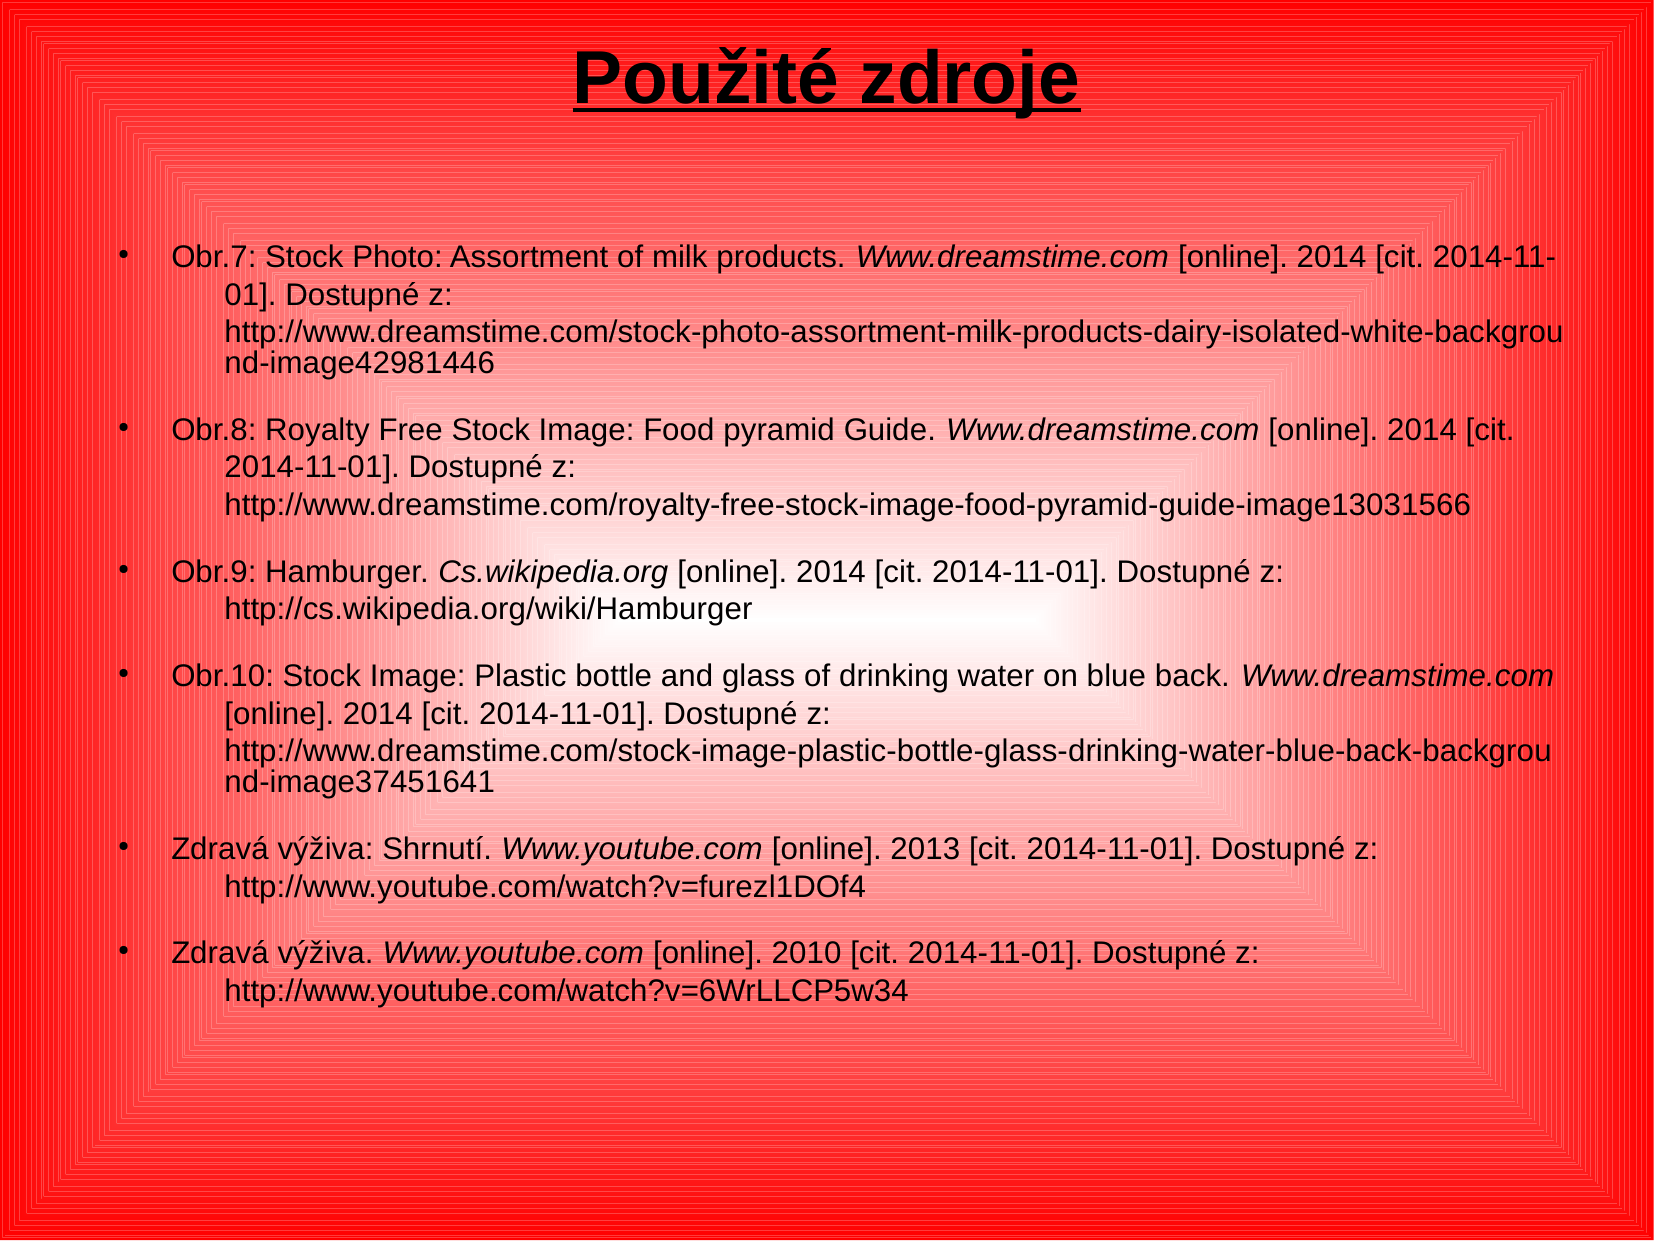

# Použité zdroje
Obr.7: Stock Photo: Assortment of milk products. Www.dreamstime.com [online]. 2014 [cit. 2014-11-01]. Dostupné z: http://www.dreamstime.com/stock-photo-assortment-milk-products-dairy-isolated-white-background-image42981446
Obr.8: Royalty Free Stock Image: Food pyramid Guide. Www.dreamstime.com [online]. 2014 [cit. 2014-11-01]. Dostupné z: http://www.dreamstime.com/royalty-free-stock-image-food-pyramid-guide-image13031566
Obr.9: Hamburger. Cs.wikipedia.org [online]. 2014 [cit. 2014-11-01]. Dostupné z: http://cs.wikipedia.org/wiki/Hamburger
Obr.10: Stock Image: Plastic bottle and glass of drinking water on blue back. Www.dreamstime.com [online]. 2014 [cit. 2014-11-01]. Dostupné z: http://www.dreamstime.com/stock-image-plastic-bottle-glass-drinking-water-blue-back-background-image37451641
Zdravá výživa: Shrnutí. Www.youtube.com [online]. 2013 [cit. 2014-11-01]. Dostupné z: http://www.youtube.com/watch?v=furezl1DOf4
Zdravá výživa. Www.youtube.com [online]. 2010 [cit. 2014-11-01]. Dostupné z: http://www.youtube.com/watch?v=6WrLLCP5w34